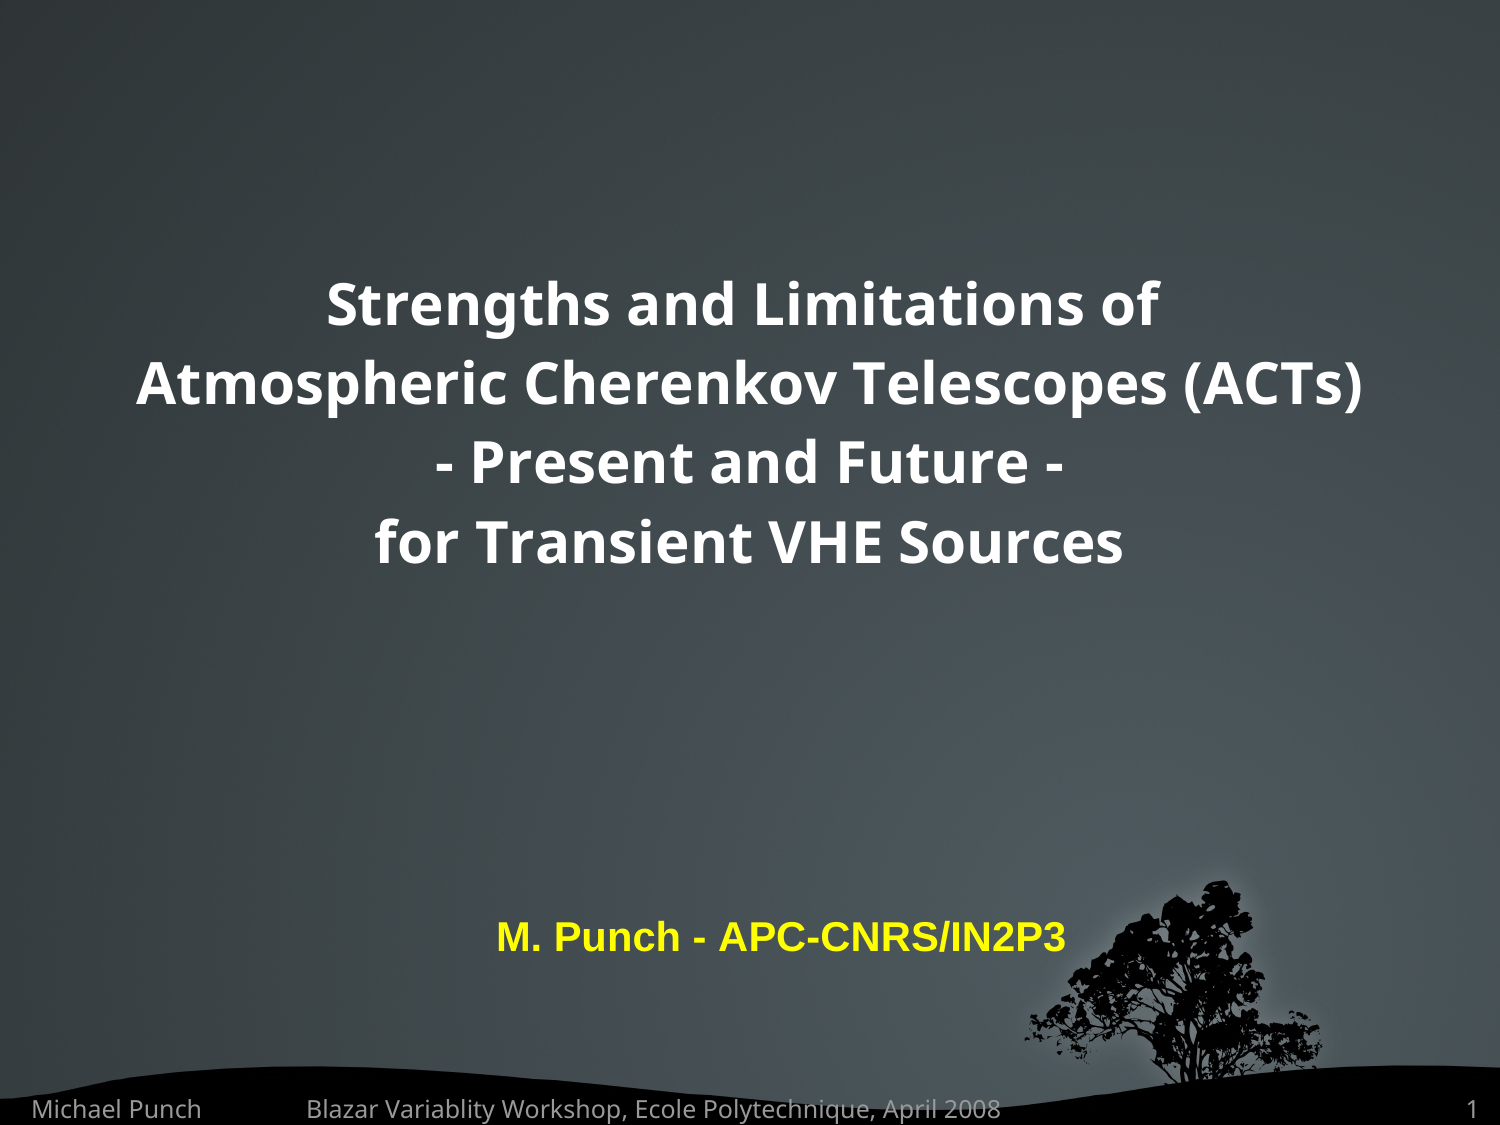

# Strengths and Limitations of Atmospheric Cherenkov Telescopes (ACTs) - Present and Future - for Transient VHE Sources
M. Punch - APC-CNRS/IN2P3
1